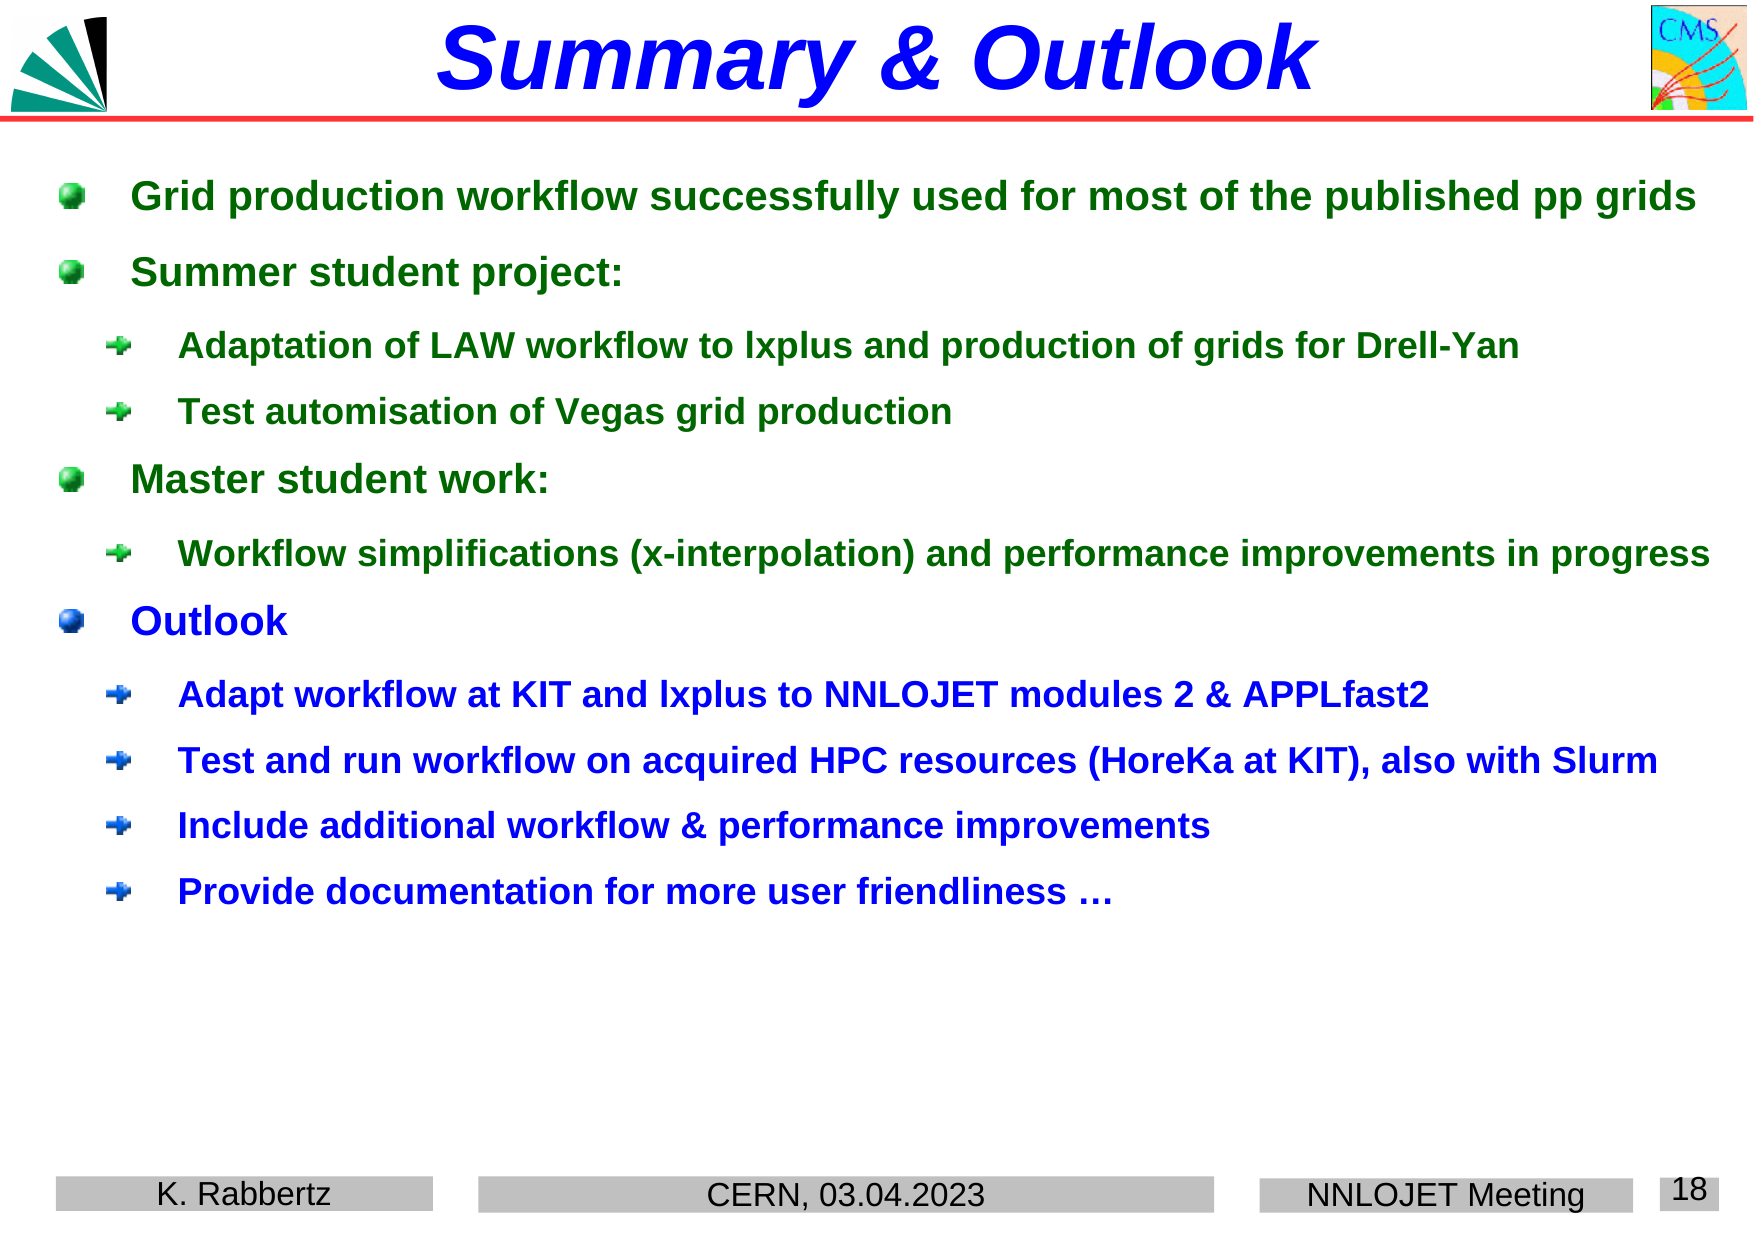

# Summary & Outlook
Grid production workflow successfully used for most of the published pp grids
Summer student project:
Adaptation of LAW workflow to lxplus and production of grids for Drell-Yan
Test automisation of Vegas grid production
Master student work:
Workflow simplifications (x-interpolation) and performance improvements in progress
Outlook
Adapt workflow at KIT and lxplus to NNLOJET modules 2 & APPLfast2
Test and run workflow on acquired HPC resources (HoreKa at KIT), also with Slurm
Include additional workflow & performance improvements
Provide documentation for more user friendliness …